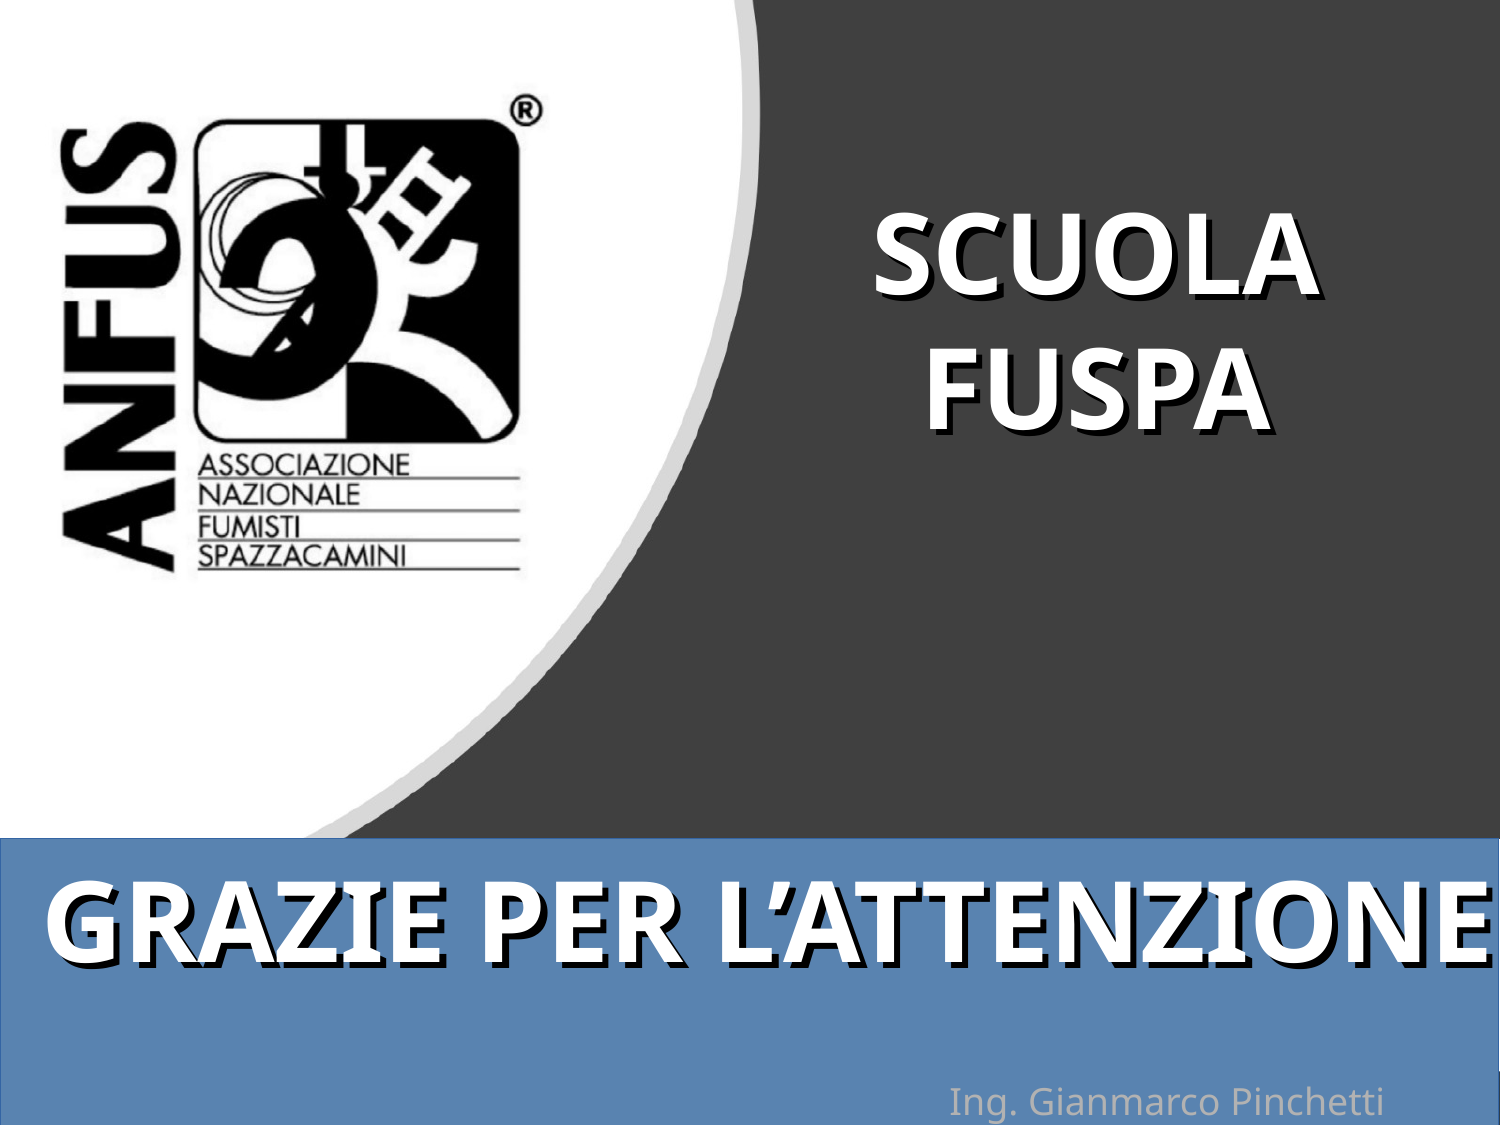

#
SCUOLA
FUSPA
GRAZIE PER L’ATTENZIONE
Ing. Gianmarco Pinchetti